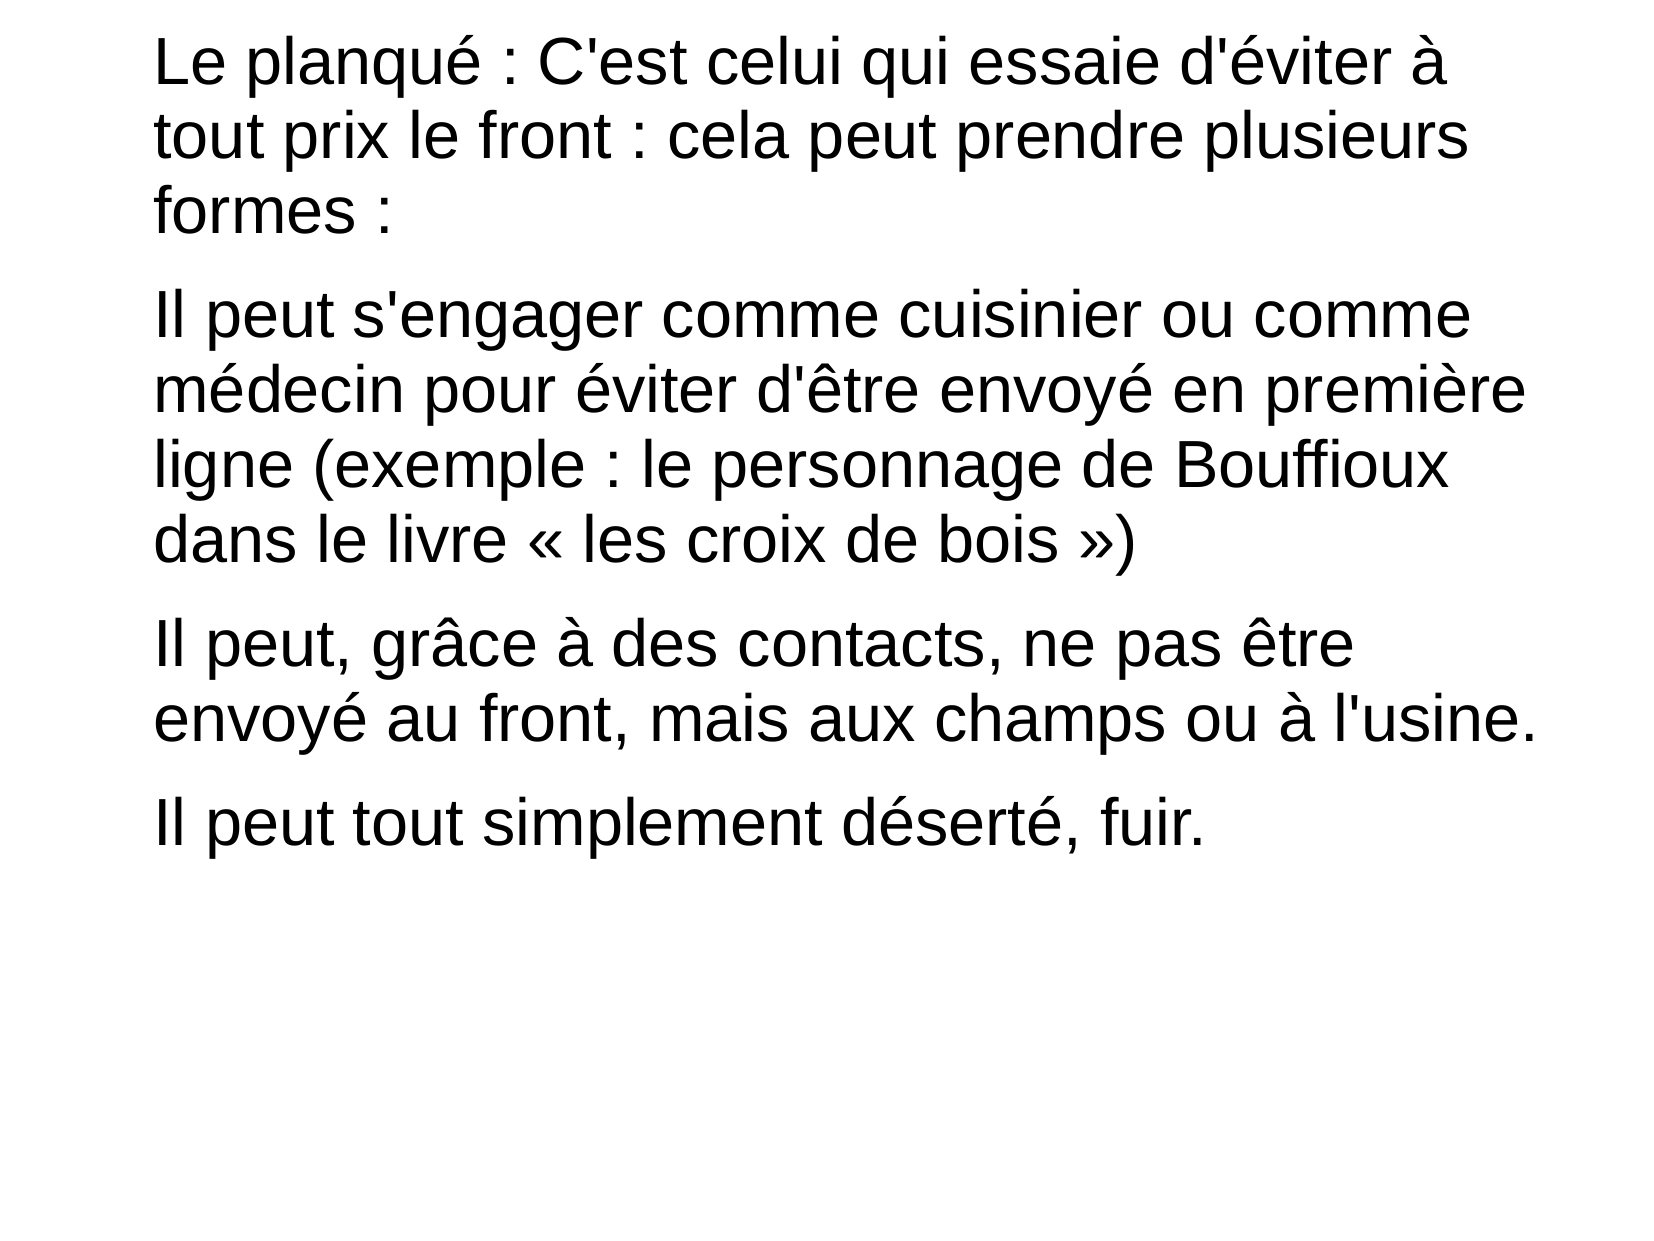

# Le planqué : C'est celui qui essaie d'éviter à tout prix le front : cela peut prendre plusieurs formes :
Il peut s'engager comme cuisinier ou comme médecin pour éviter d'être envoyé en première ligne (exemple : le personnage de Bouffioux dans le livre « les croix de bois »)
Il peut, grâce à des contacts, ne pas être envoyé au front, mais aux champs ou à l'usine.
Il peut tout simplement déserté, fuir.